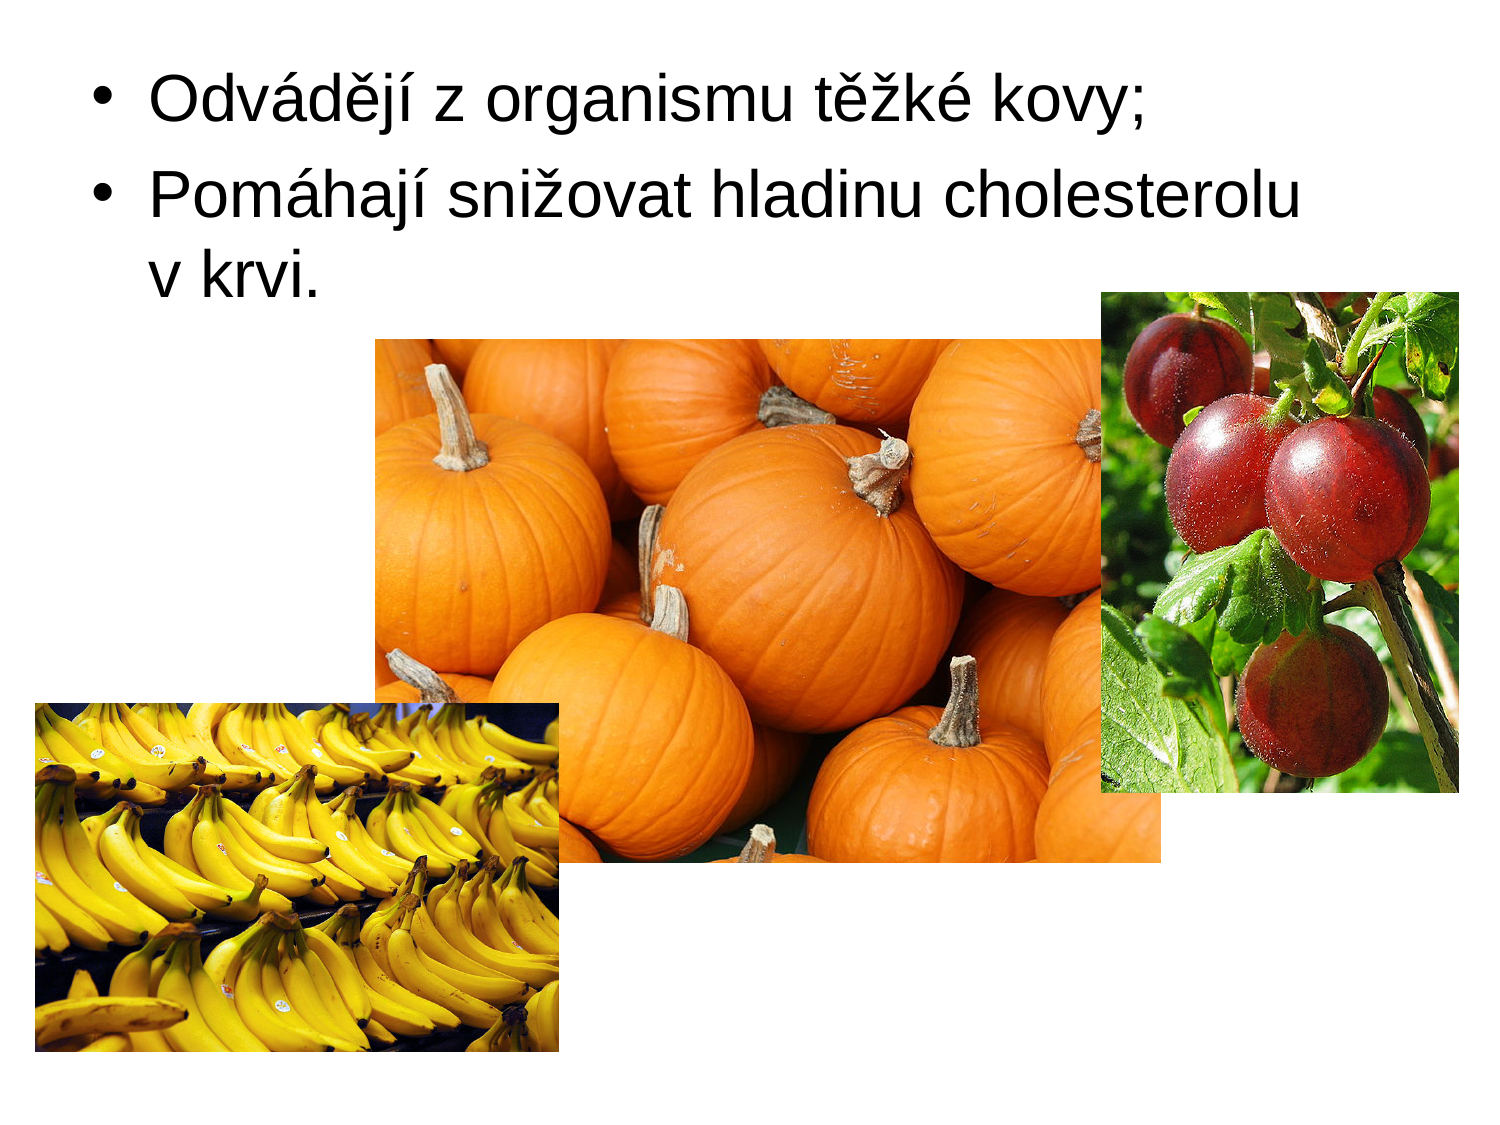

# Odvádějí z organismu těžké kovy;
Pomáhají snižovat hladinu cholesterolu
v krvi.